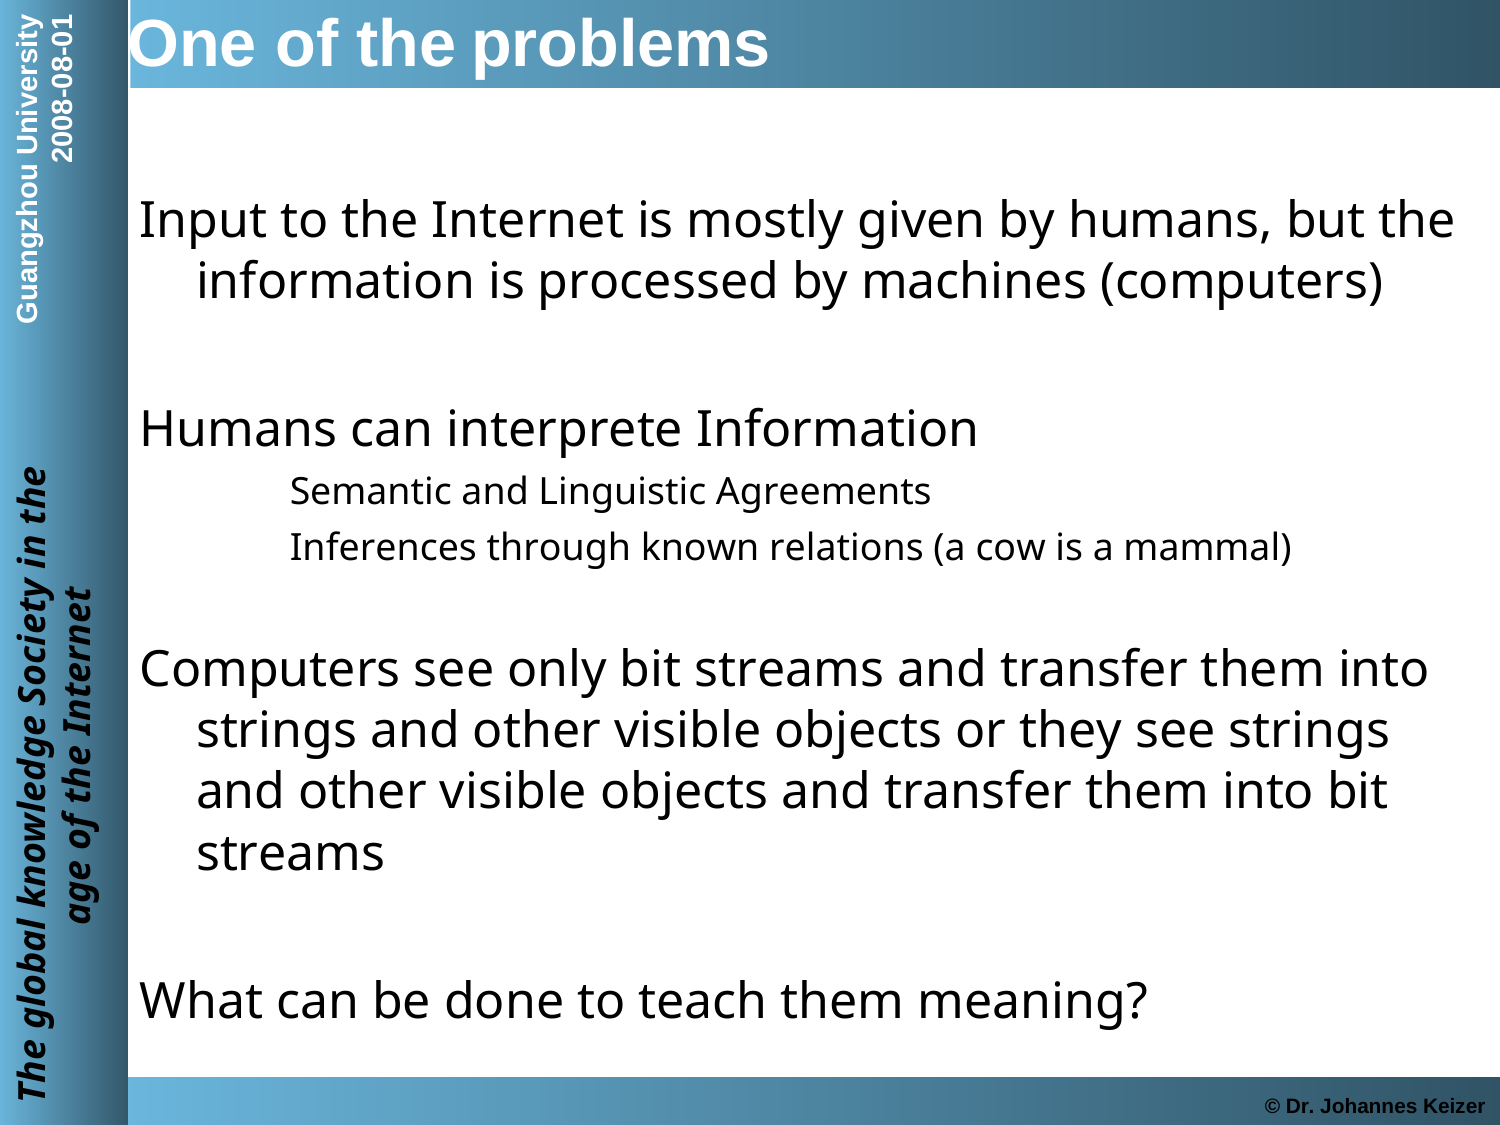

One of the problems
# Input to the Internet is mostly given by humans, but the information is processed by machines (computers)
Humans can interprete Information
Semantic and Linguistic Agreements
Inferences through known relations (a cow is a mammal)
Computers see only bit streams and transfer them into strings and other visible objects or they see strings and other visible objects and transfer them into bit streams
What can be done to teach them meaning?